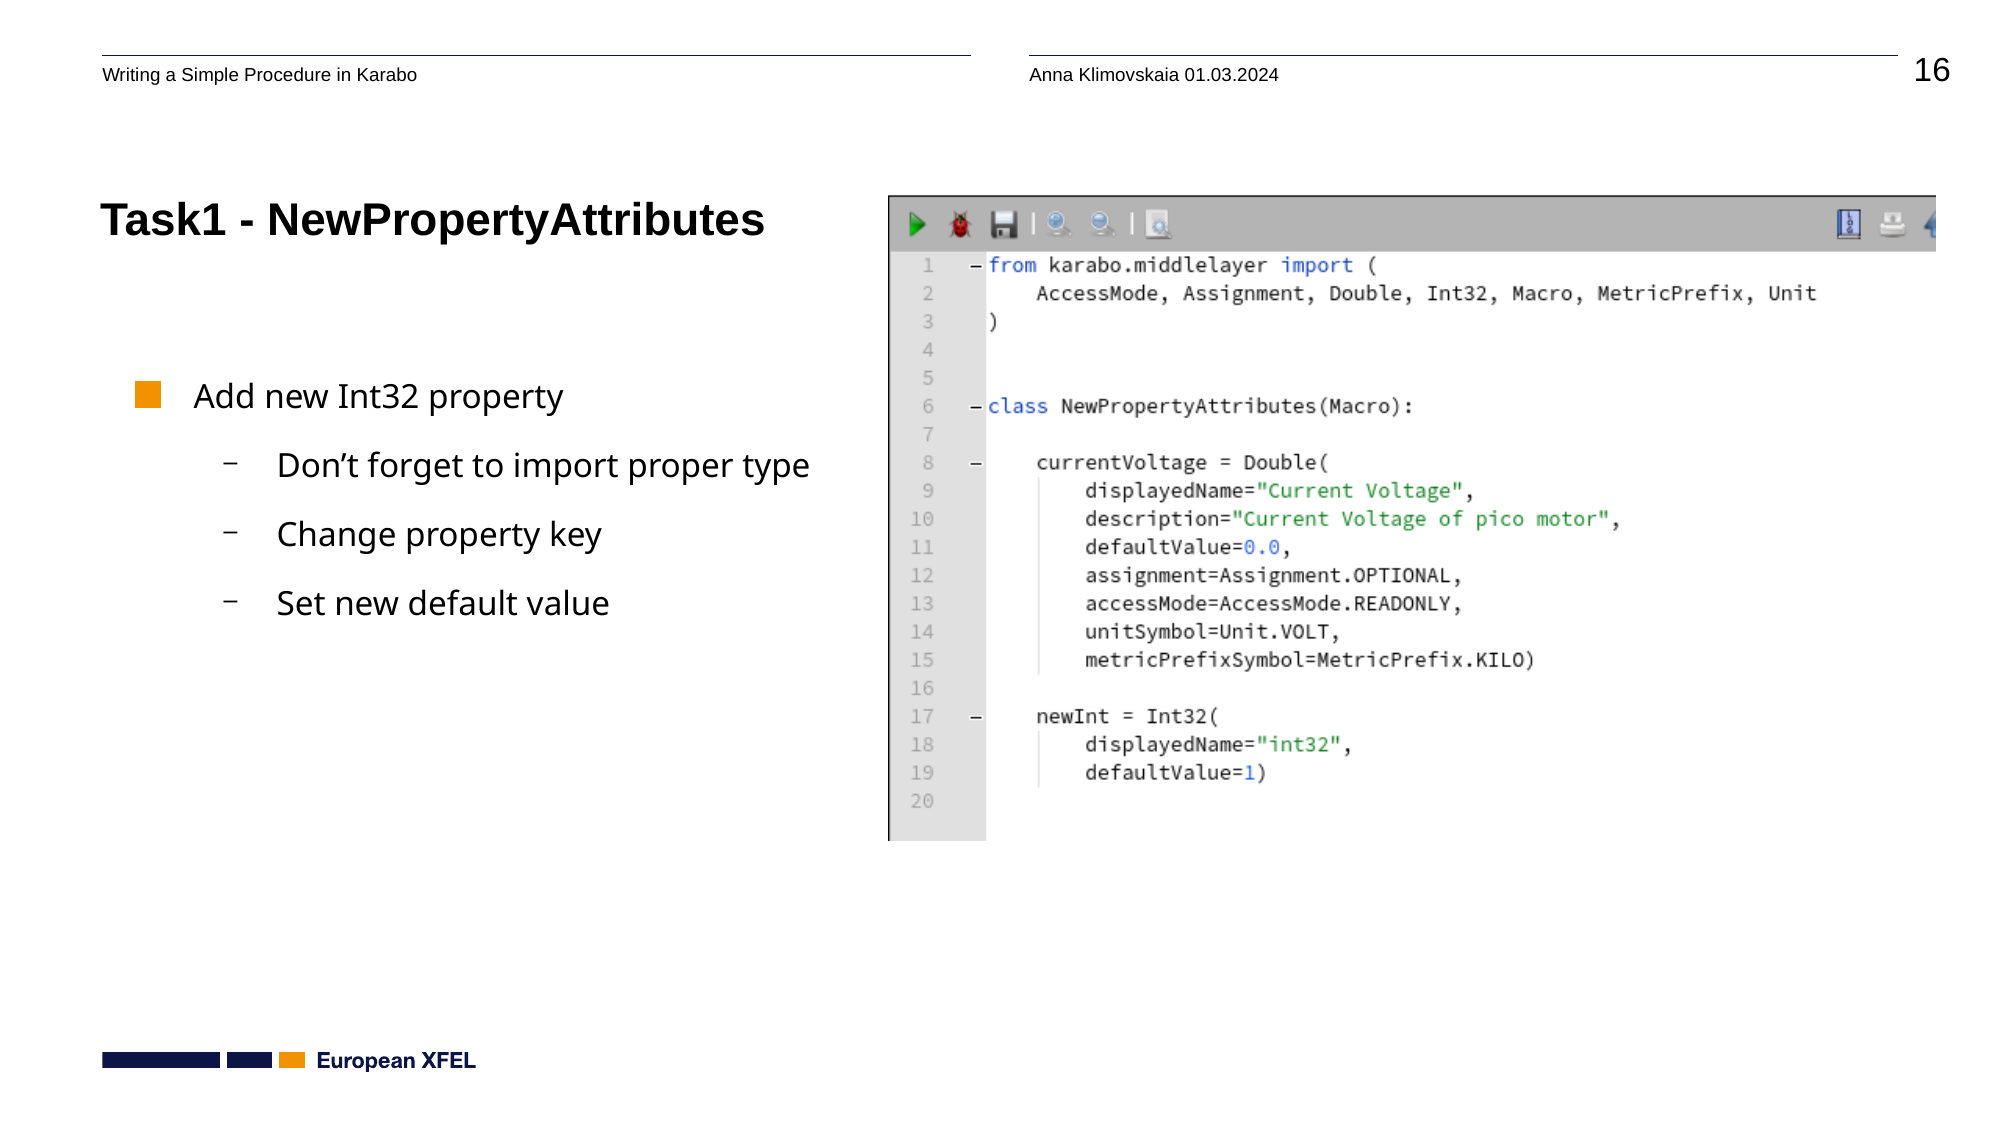

# Task1 - NewPropertyAttributes
Add new Int32 property
Don’t forget to import proper type
Change property key
Set new default value